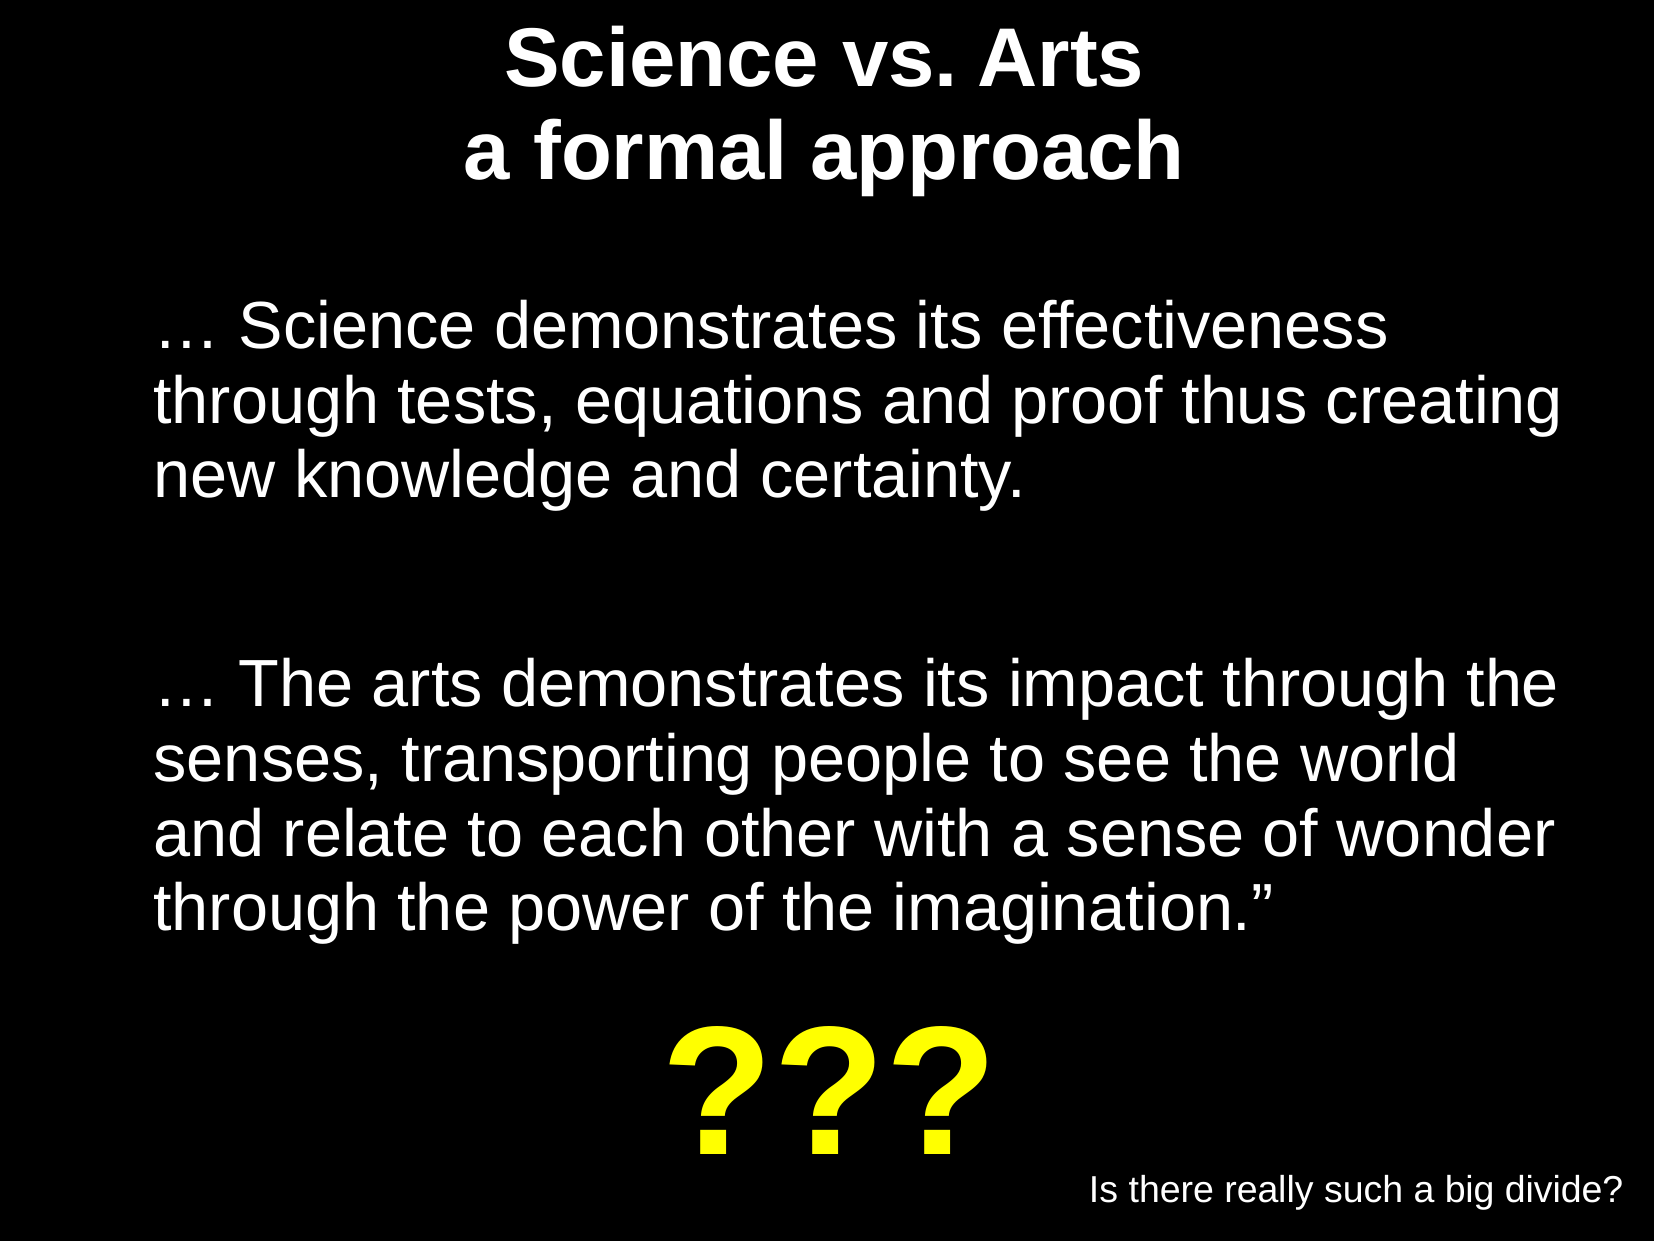

# Science vs. Arts a formal approach
… Science demonstrates its effectiveness through tests, equations and proof thus creating new knowledge and certainty.
… The arts demonstrates its impact through the senses, transporting people to see the world and relate to each other with a sense of wonder through the power of the imagination.”
???
Is there really such a big divide?